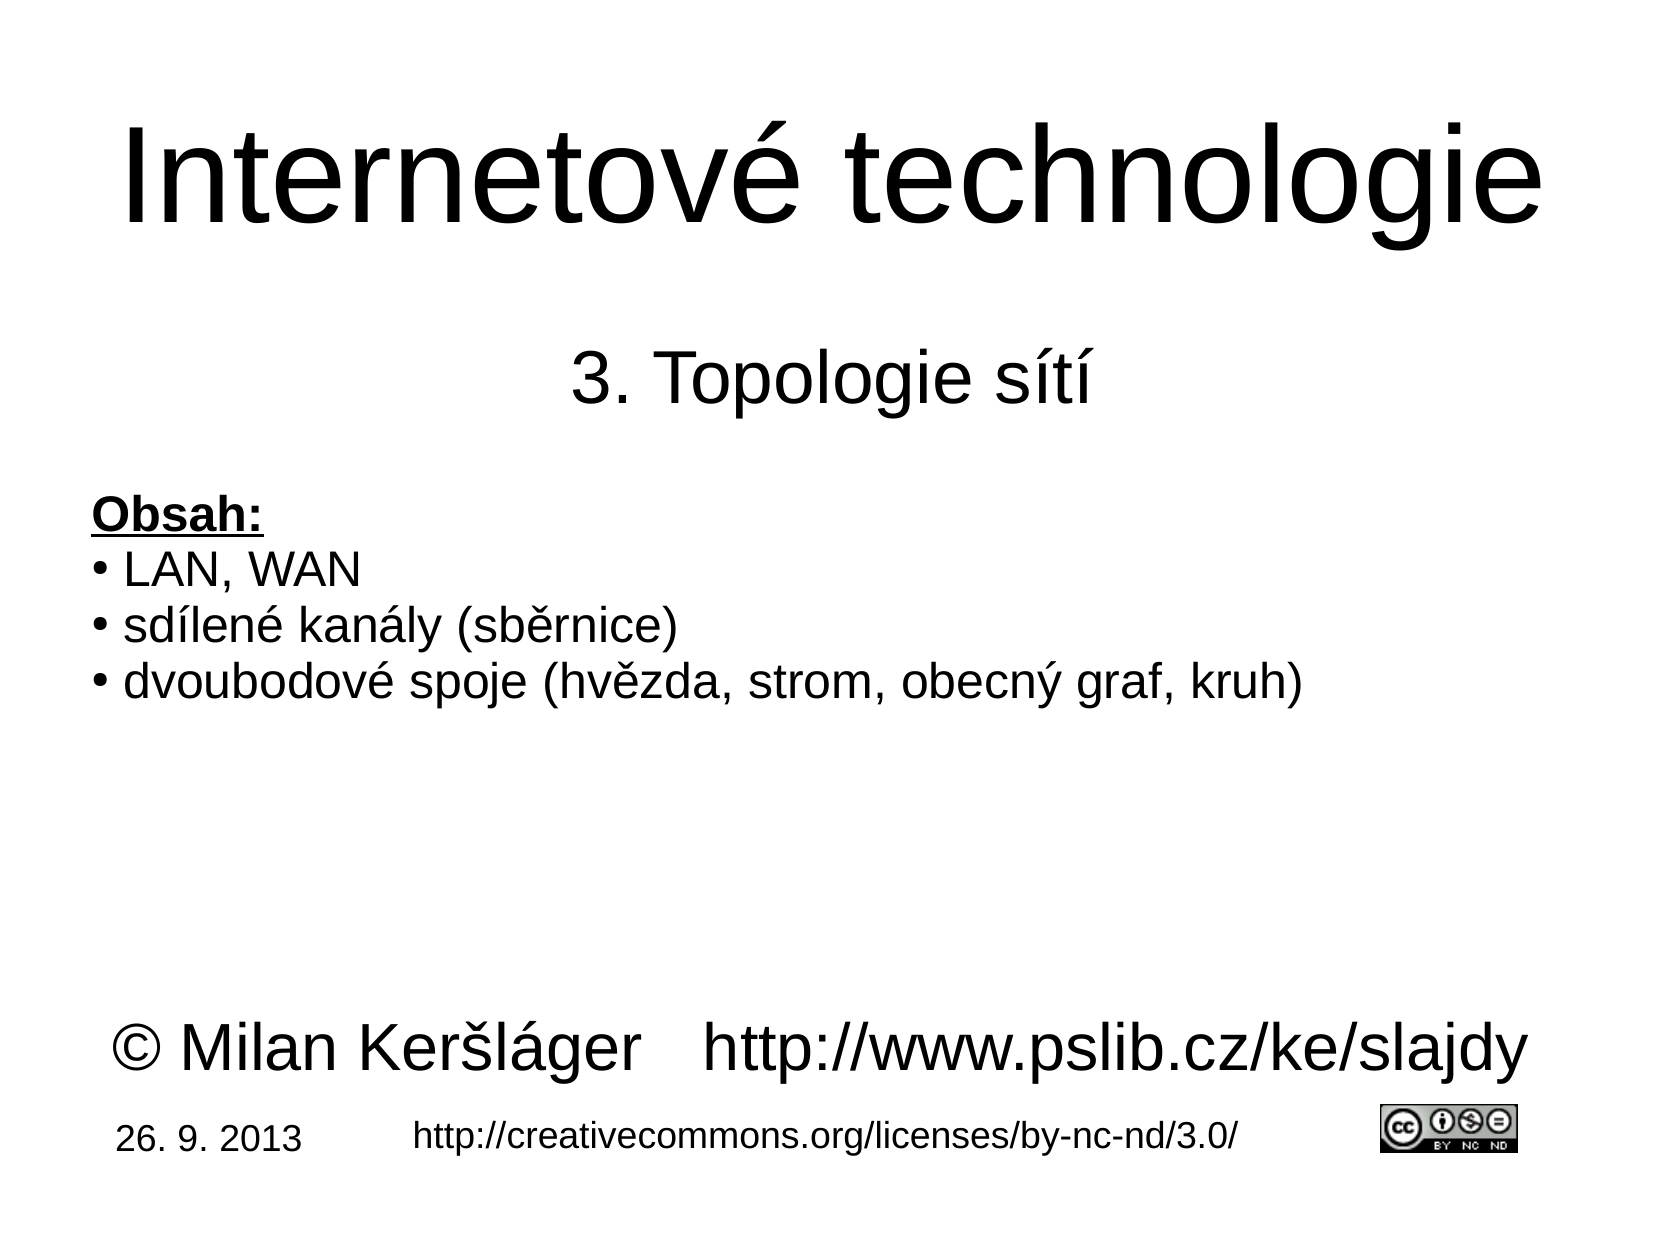

# Internetové technologie 3. Topologie sítí
Obsah:
 LAN, WAN
 sdílené kanály (sběrnice)
 dvoubodové spoje (hvězda, strom, obecný graf, kruh)
© Milan Keršláger	http://www.pslib.cz/ke/slajdy
http://creativecommons.org/licenses/by-nc-nd/3.0/
26. 9. 2013